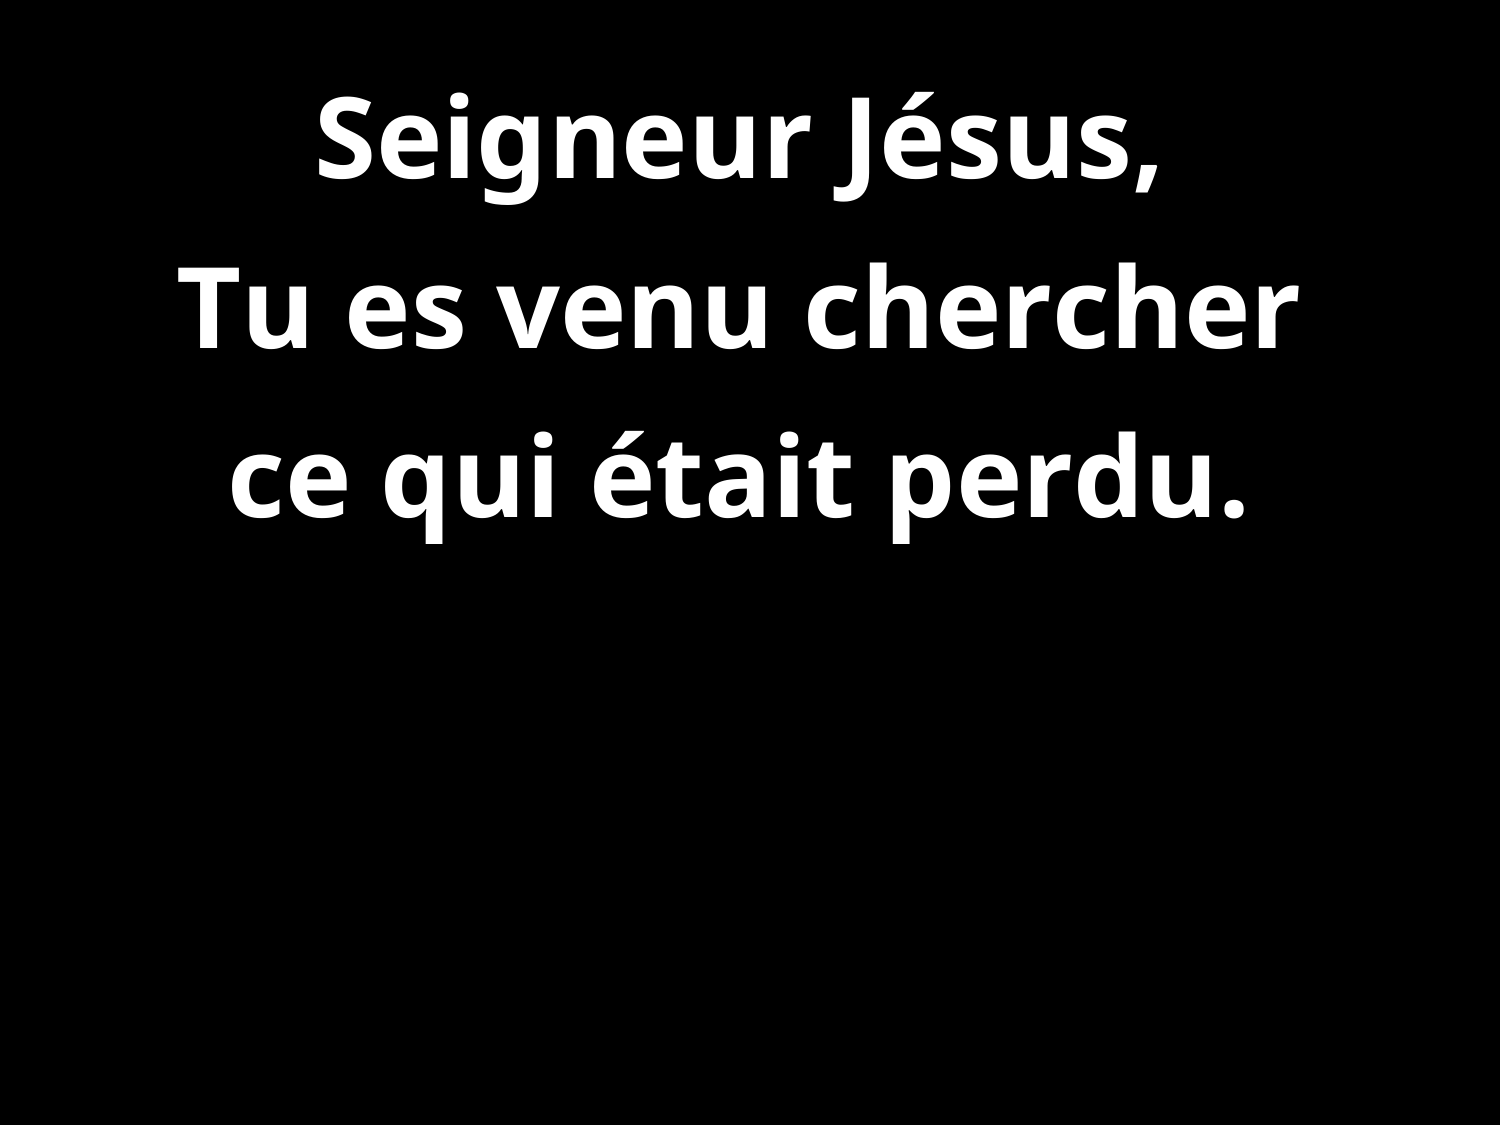

Seigneur Jésus,
Tu es venu chercher
ce qui était perdu.